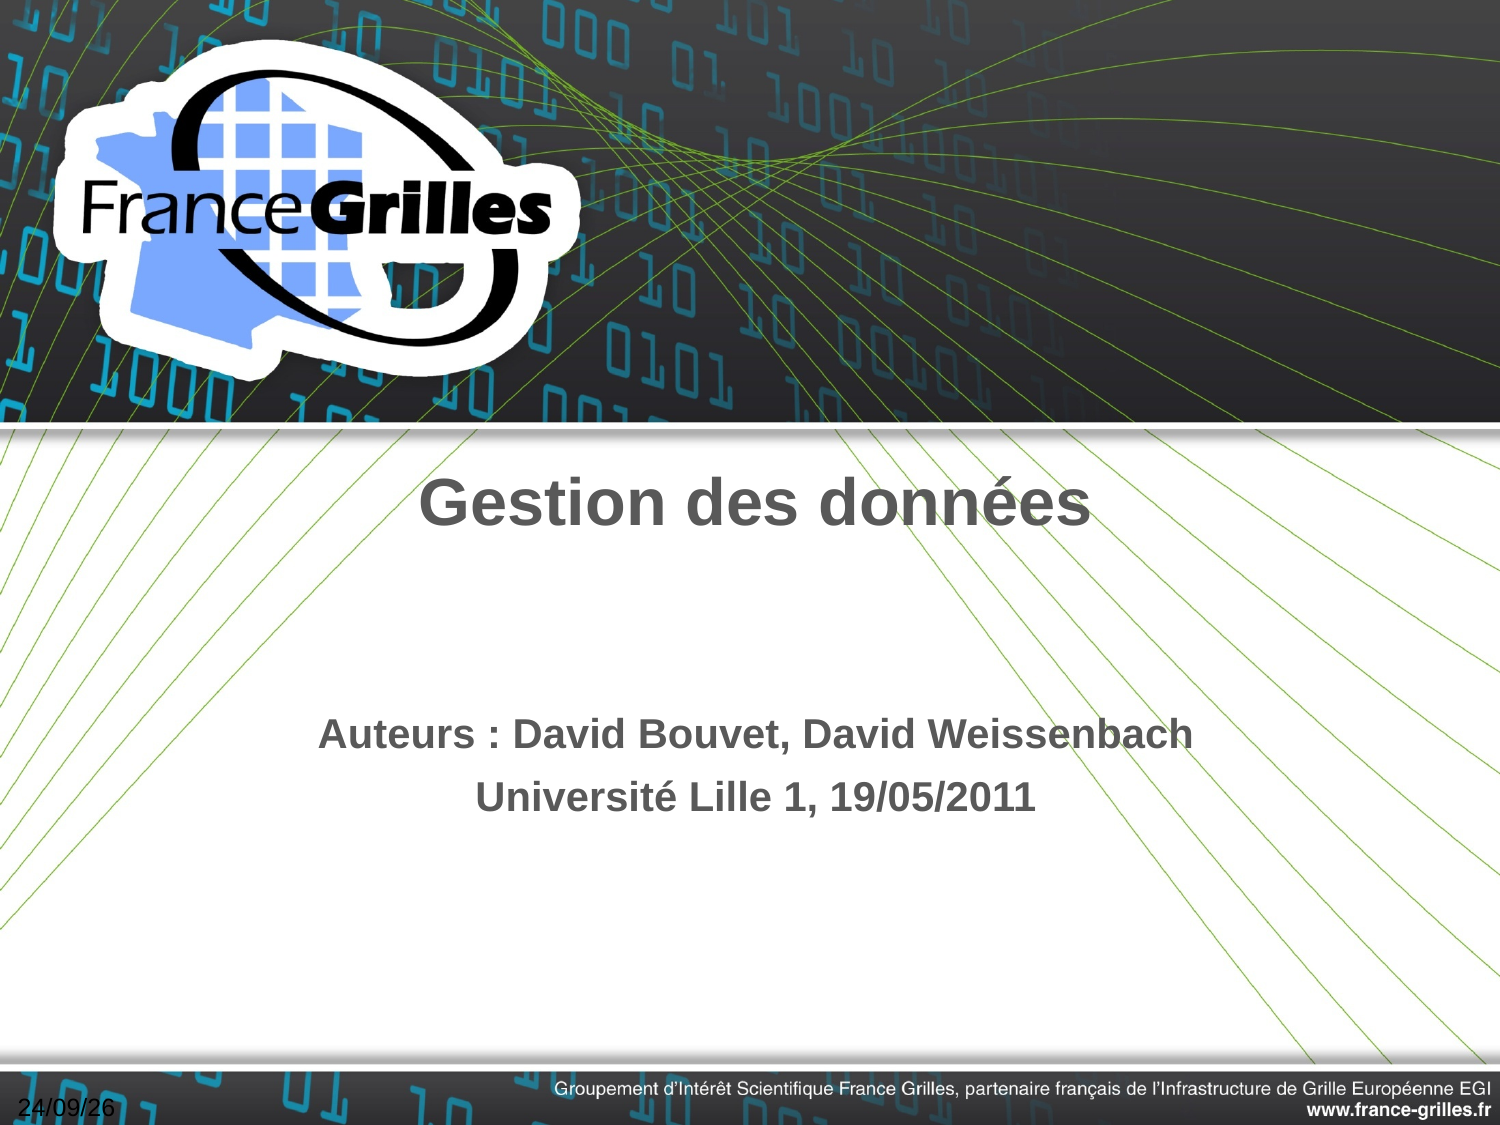

#
Gestion des données
Auteurs : David Bouvet, David Weissenbach
Université Lille 1, 19/05/2011